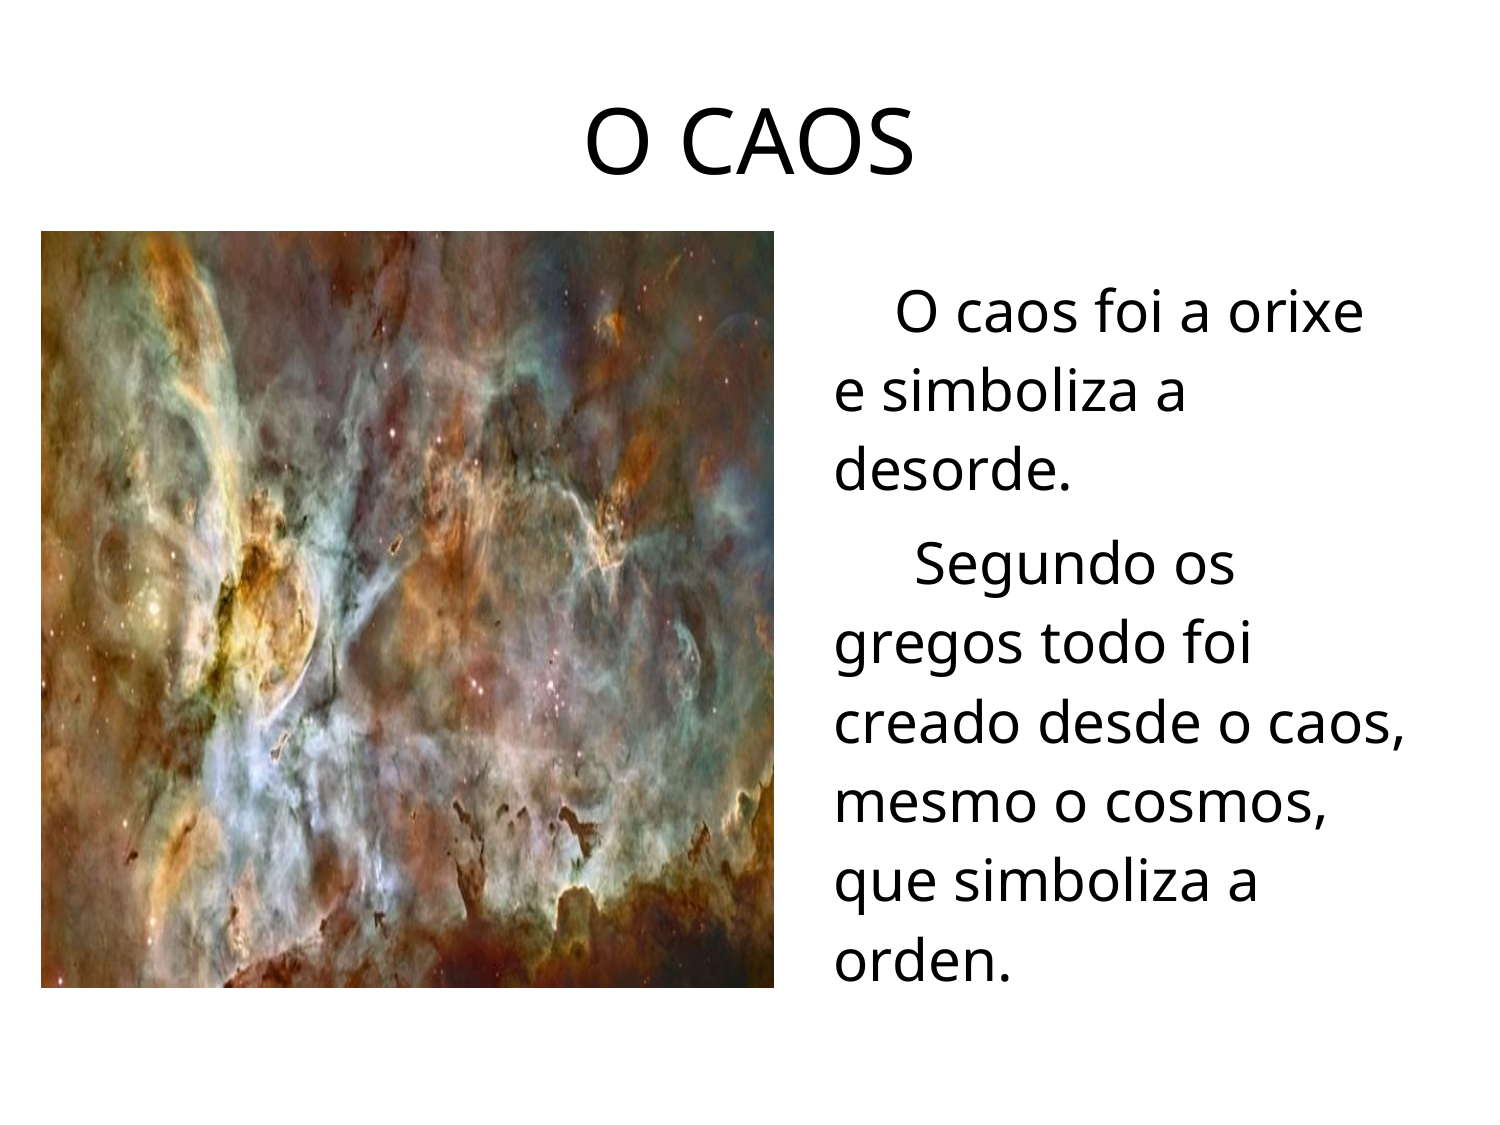

# O CAOS
 O caos foi a orixe e simboliza a desorde.
 Segundo os gregos todo foi creado desde o caos, mesmo o cosmos, que simboliza a orden.